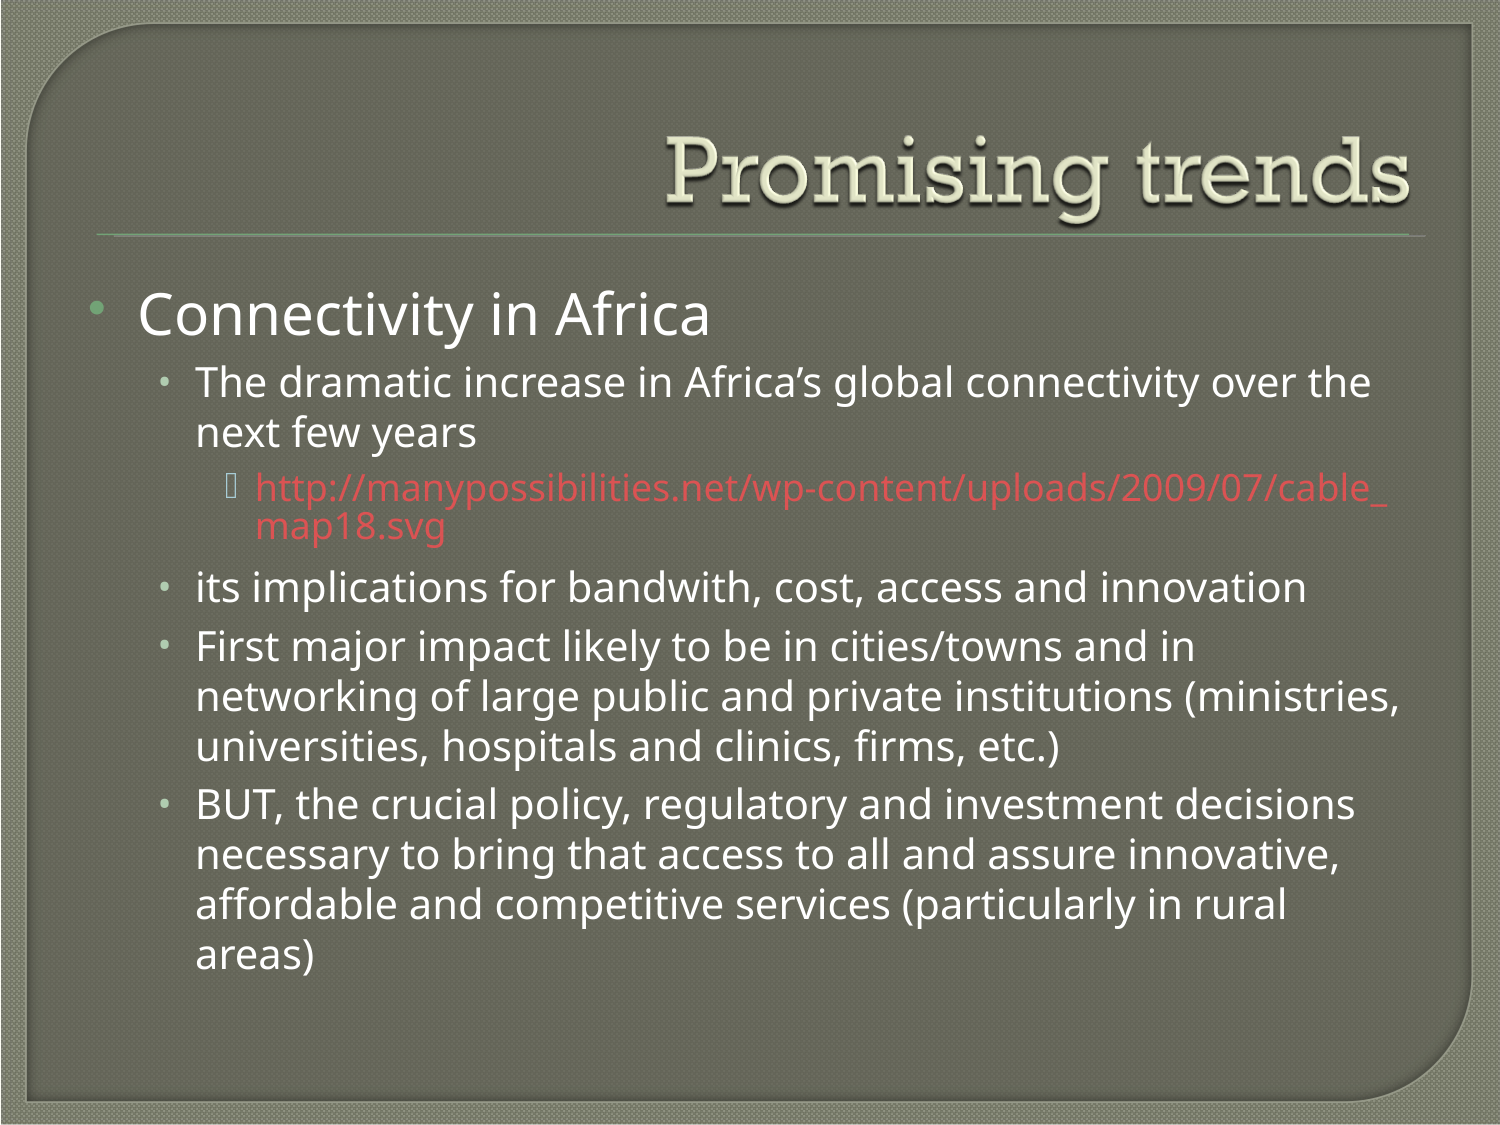

# Connectivity in Africa
The dramatic increase in Africa’s global connectivity over the next few years
http://manypossibilities.net/wp-content/uploads/2009/07/cable_map18.svg
its implications for bandwith, cost, access and innovation
First major impact likely to be in cities/towns and in networking of large public and private institutions (ministries, universities, hospitals and clinics, firms, etc.)
BUT, the crucial policy, regulatory and investment decisions necessary to bring that access to all and assure innovative, affordable and competitive services (particularly in rural areas)